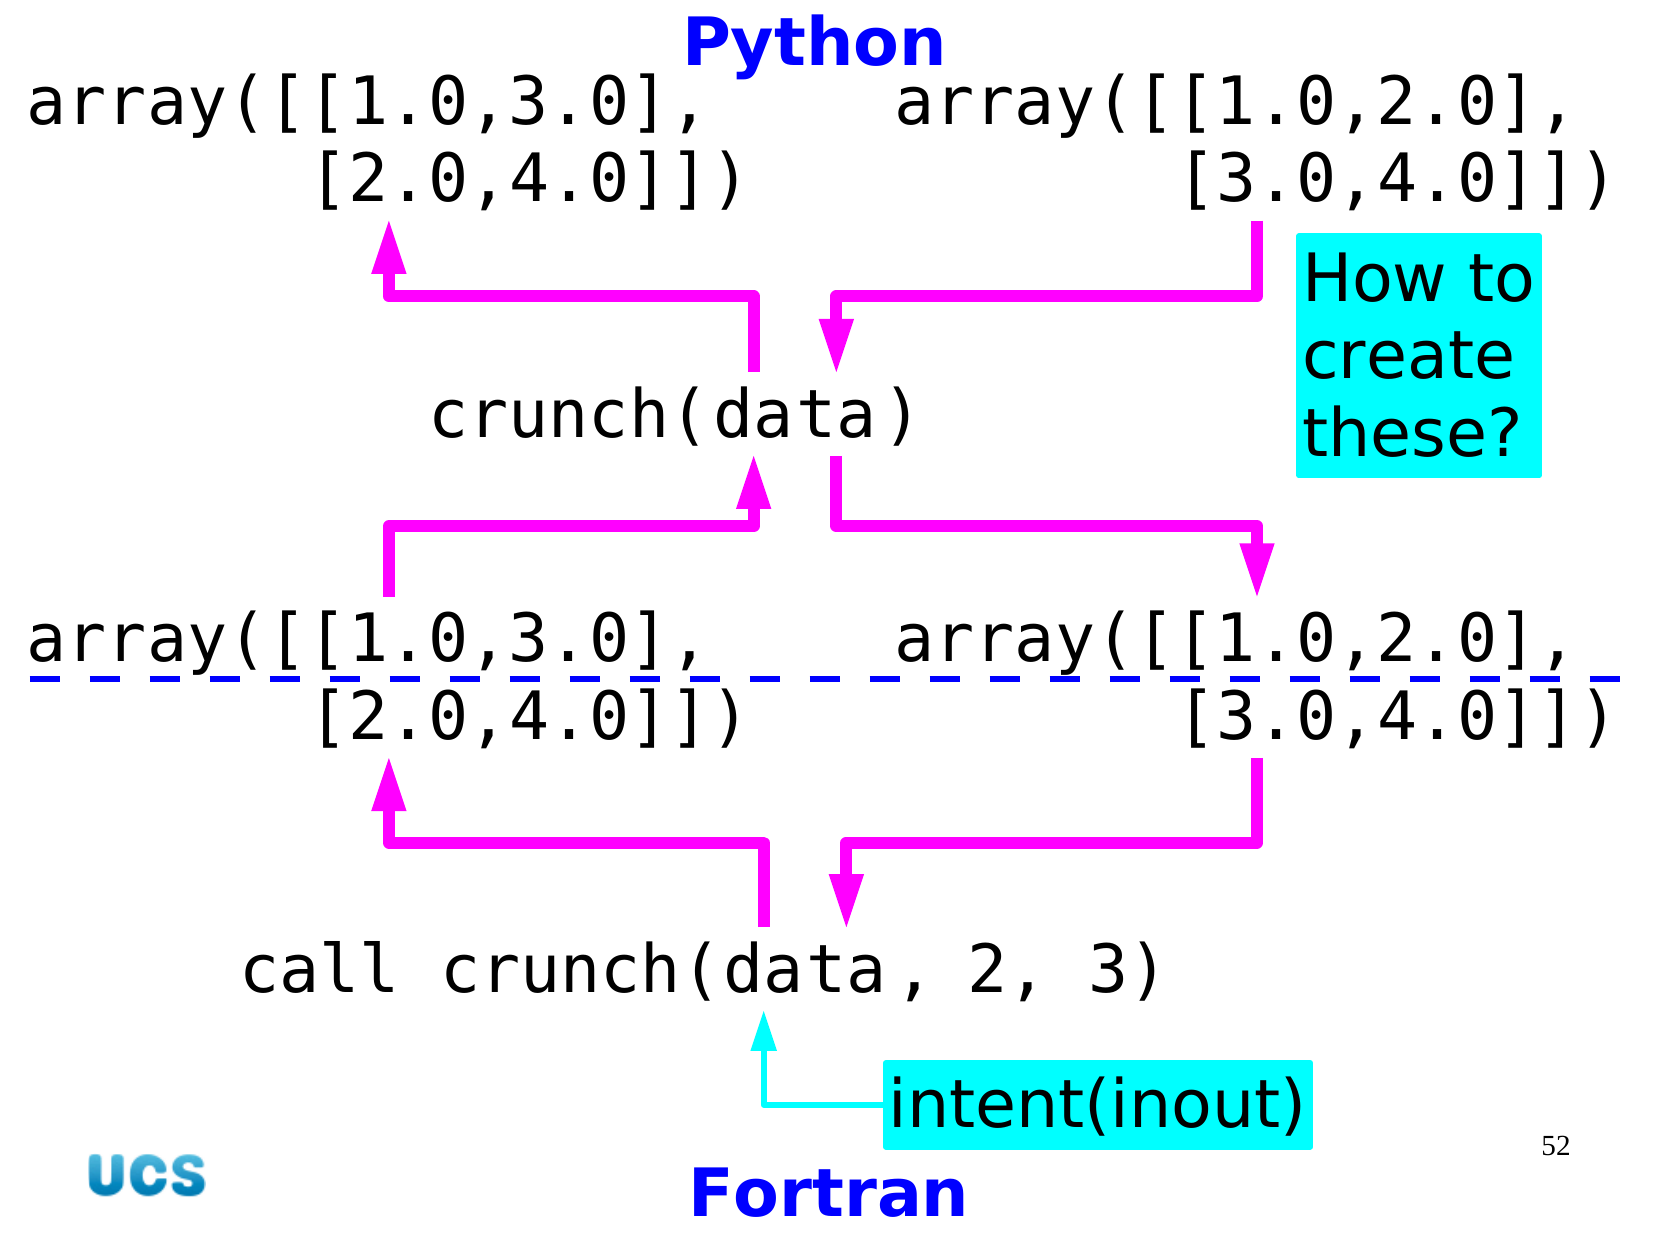

Python
array([[1.0,2.0],
 [3.0,4.0]])
array([[1.0,3.0],
 [2.0,4.0]])
How to
create
these?
crunch(
da
ta
)
array([[1.0,2.0],
 [3.0,4.0]])
array([[1.0,3.0],
 [2.0,4.0]])
call crunch(
da
ta
,
2, 3)
intent(inout)
52
Fortran